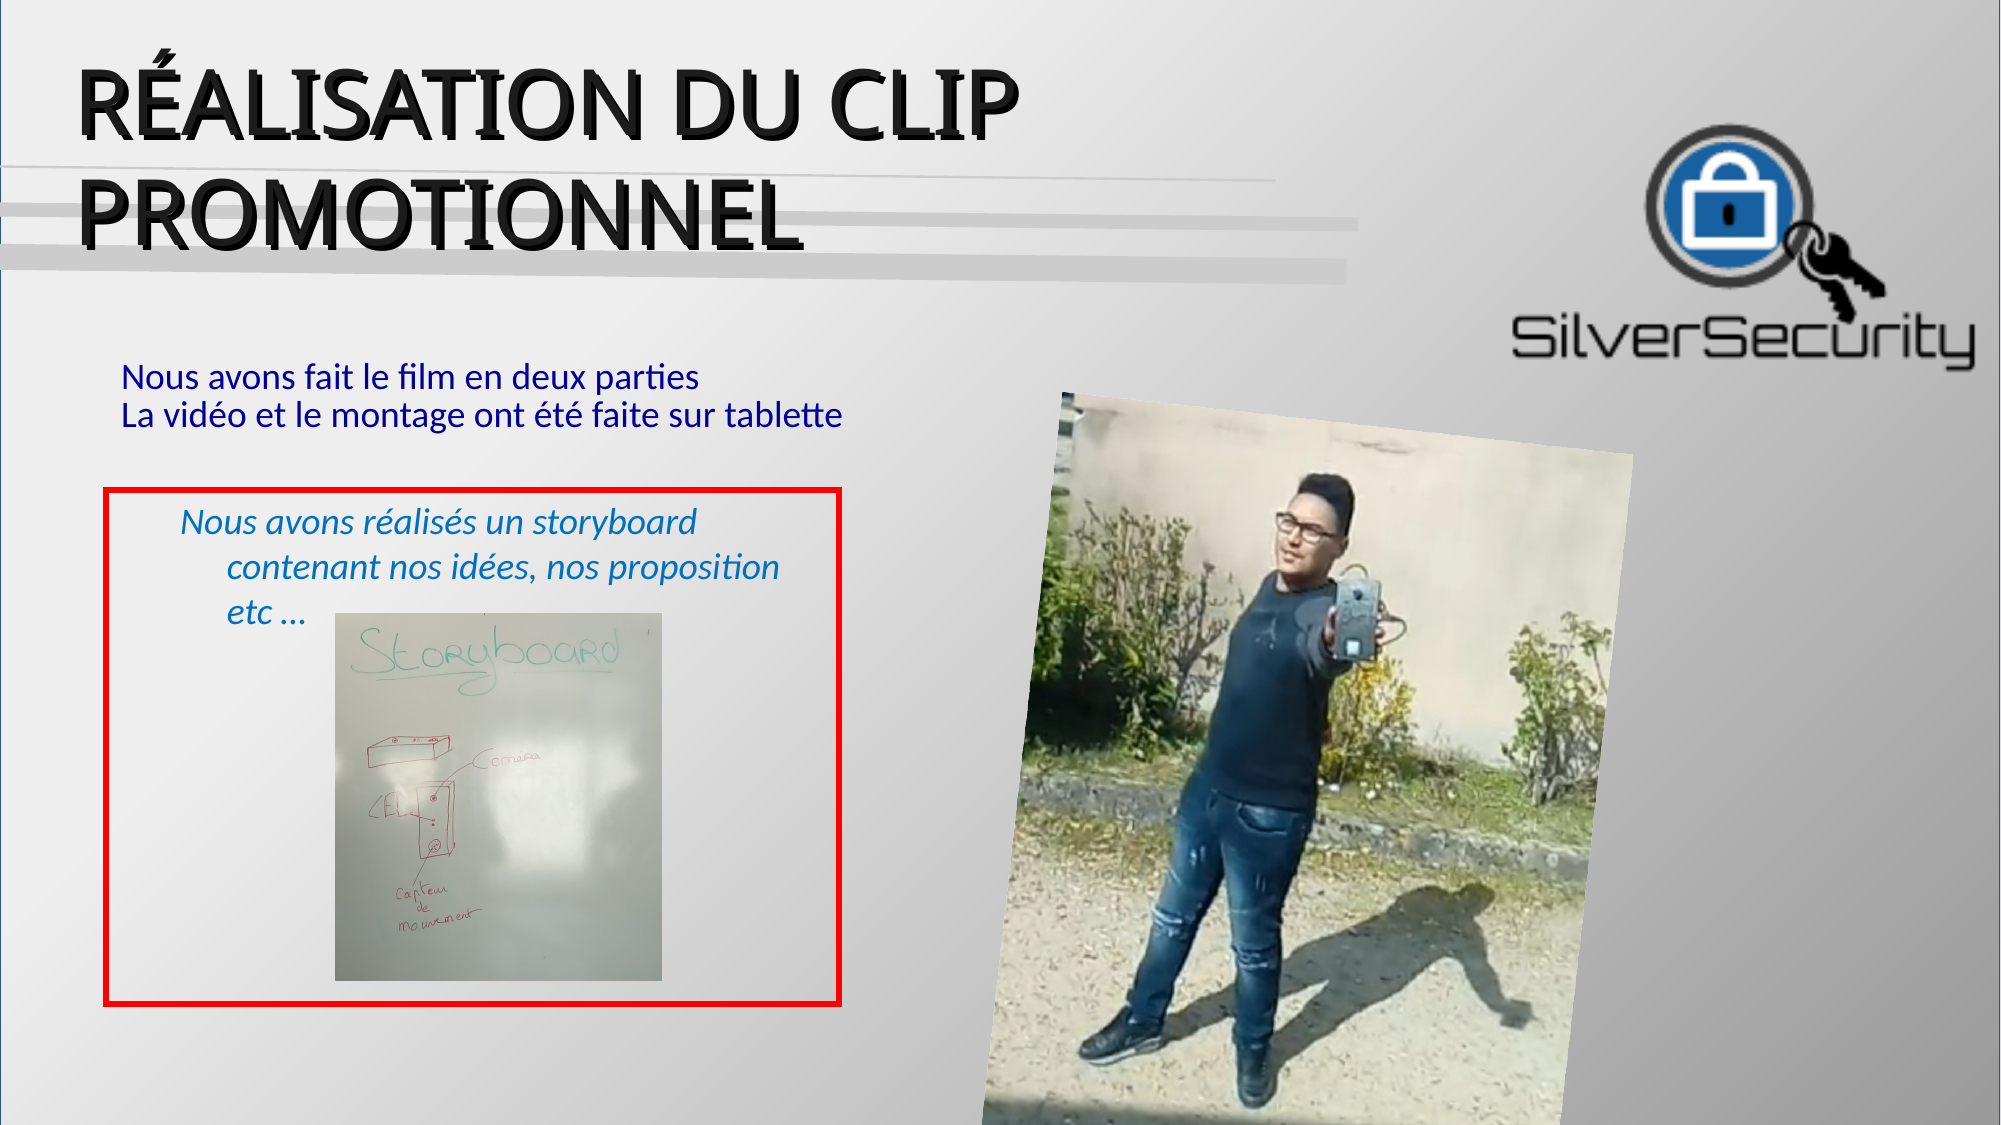

RÉALISATION DU CLIP PROMOTIONNEL
Nous avons fait le film en deux parties
La vidéo et le montage ont été faite sur tablette
Nous avons réalisés un storyboard contenant nos idées, nos proposition etc …